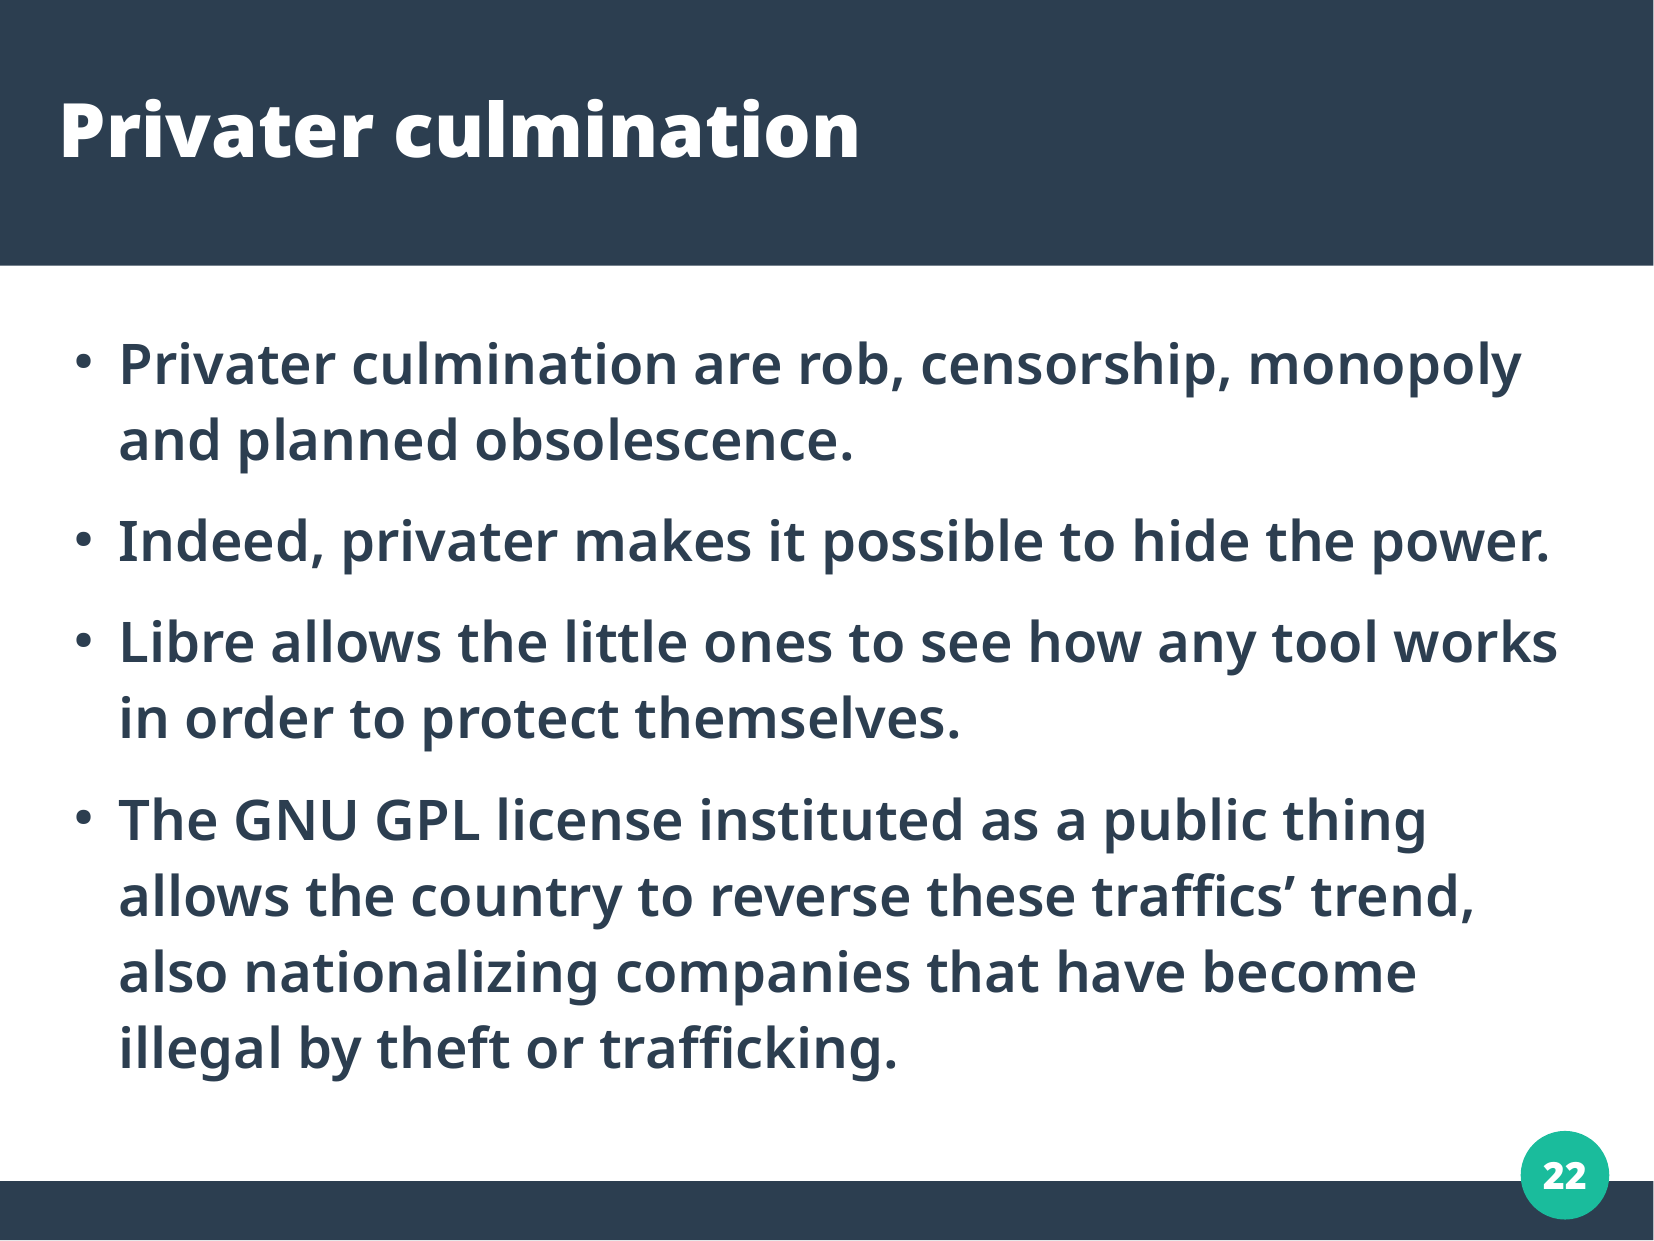

# Privater culmination
Privater culmination are rob, censorship, monopoly and planned obsolescence.
Indeed, privater makes it possible to hide the power.
Libre allows the little ones to see how any tool works in order to protect themselves.
The GNU GPL license instituted as a public thing allows the country to reverse these traffics’ trend, also nationalizing companies that have become illegal by theft or trafficking.
22